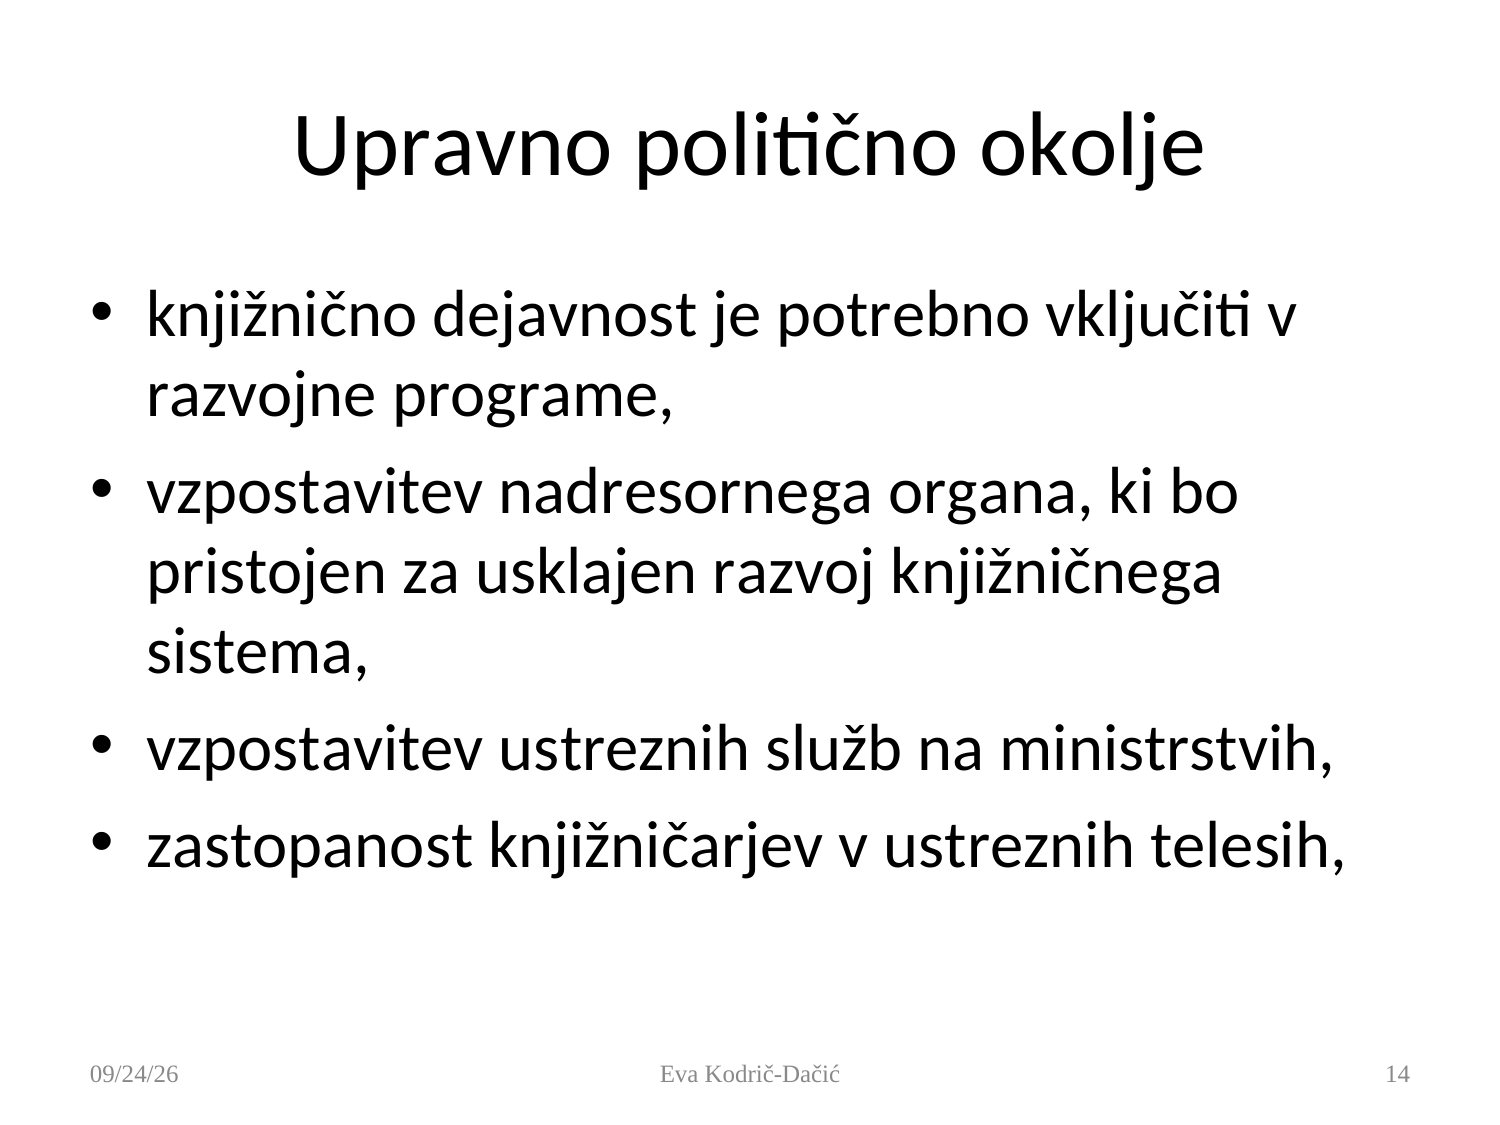

# Upravno politično okolje
knjižnično dejavnost je potrebno vključiti v razvojne programe,
vzpostavitev nadresornega organa, ki bo pristojen za usklajen razvoj knjižničnega sistema,
vzpostavitev ustreznih služb na ministrstvih,
zastopanost knjižničarjev v ustreznih telesih,
Eva Kodrič-Dačić